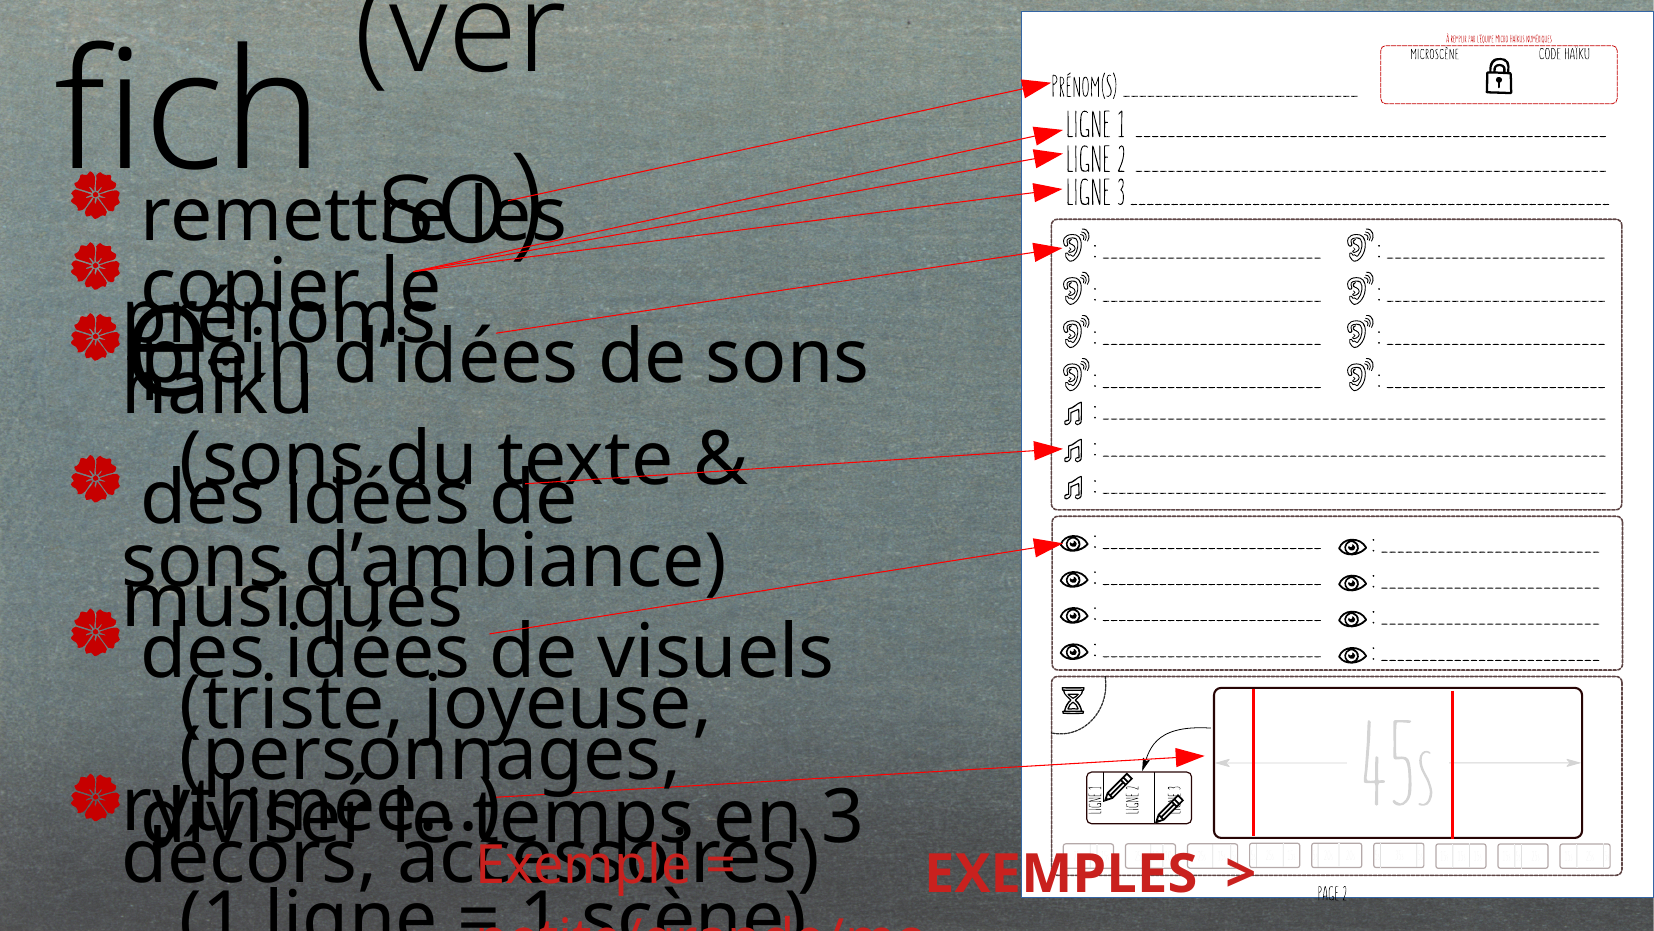

# La fiche
(verso)
 remettre les prénoms
 copier le haïku
 plein d’idées de sons
 (sons du texte & sons d’ambiance)
 des idées de musiques
 (triste, joyeuse, rythmée...)
 des idées de visuels
 (personnages, décors, accessoires)
 diviser le temps en 3
 (1 ligne = 1 scène)
Exemple = petite/grande/moyenne
EXEMPLES >